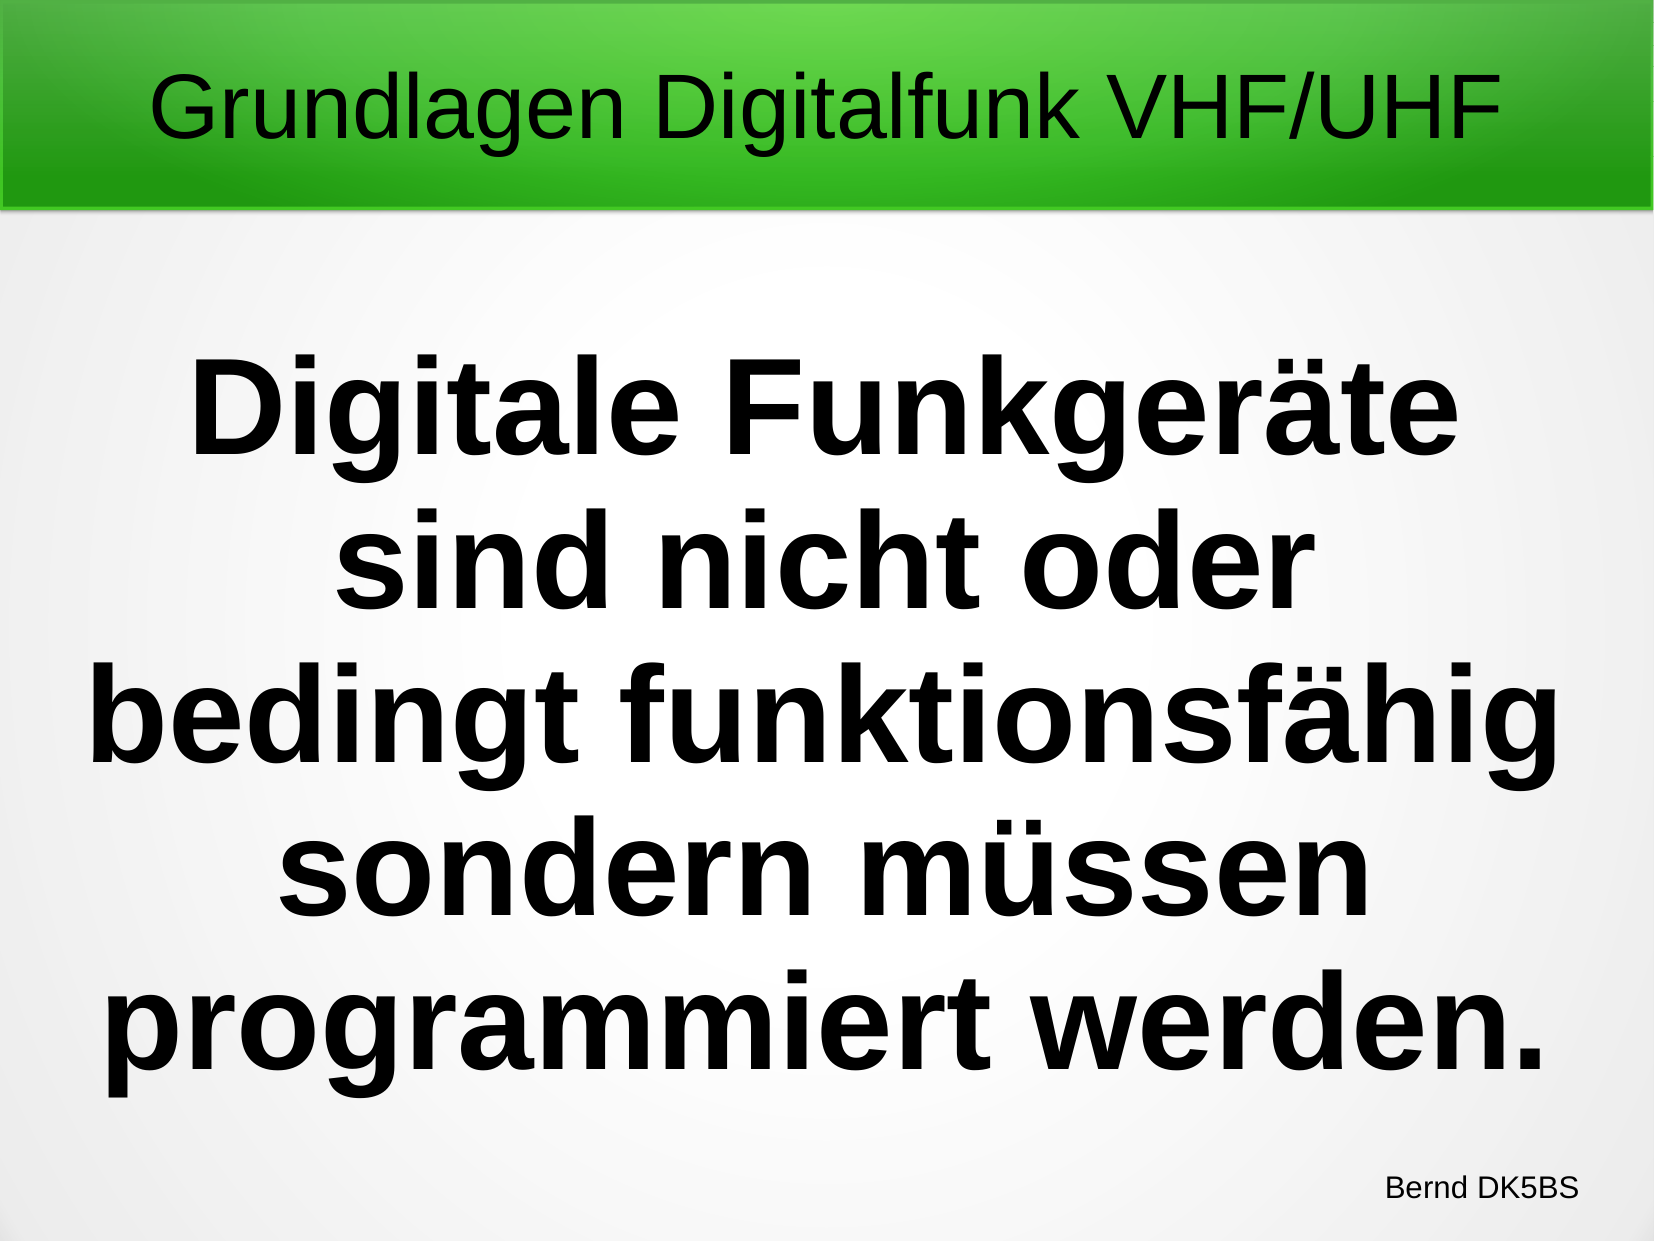

# Grundlagen Digitalfunk VHF/UHF
Digitale Funkgeräte sind nicht oder bedingt funktionsfähig sondern müssen programmiert werden.
Bernd DK5BS